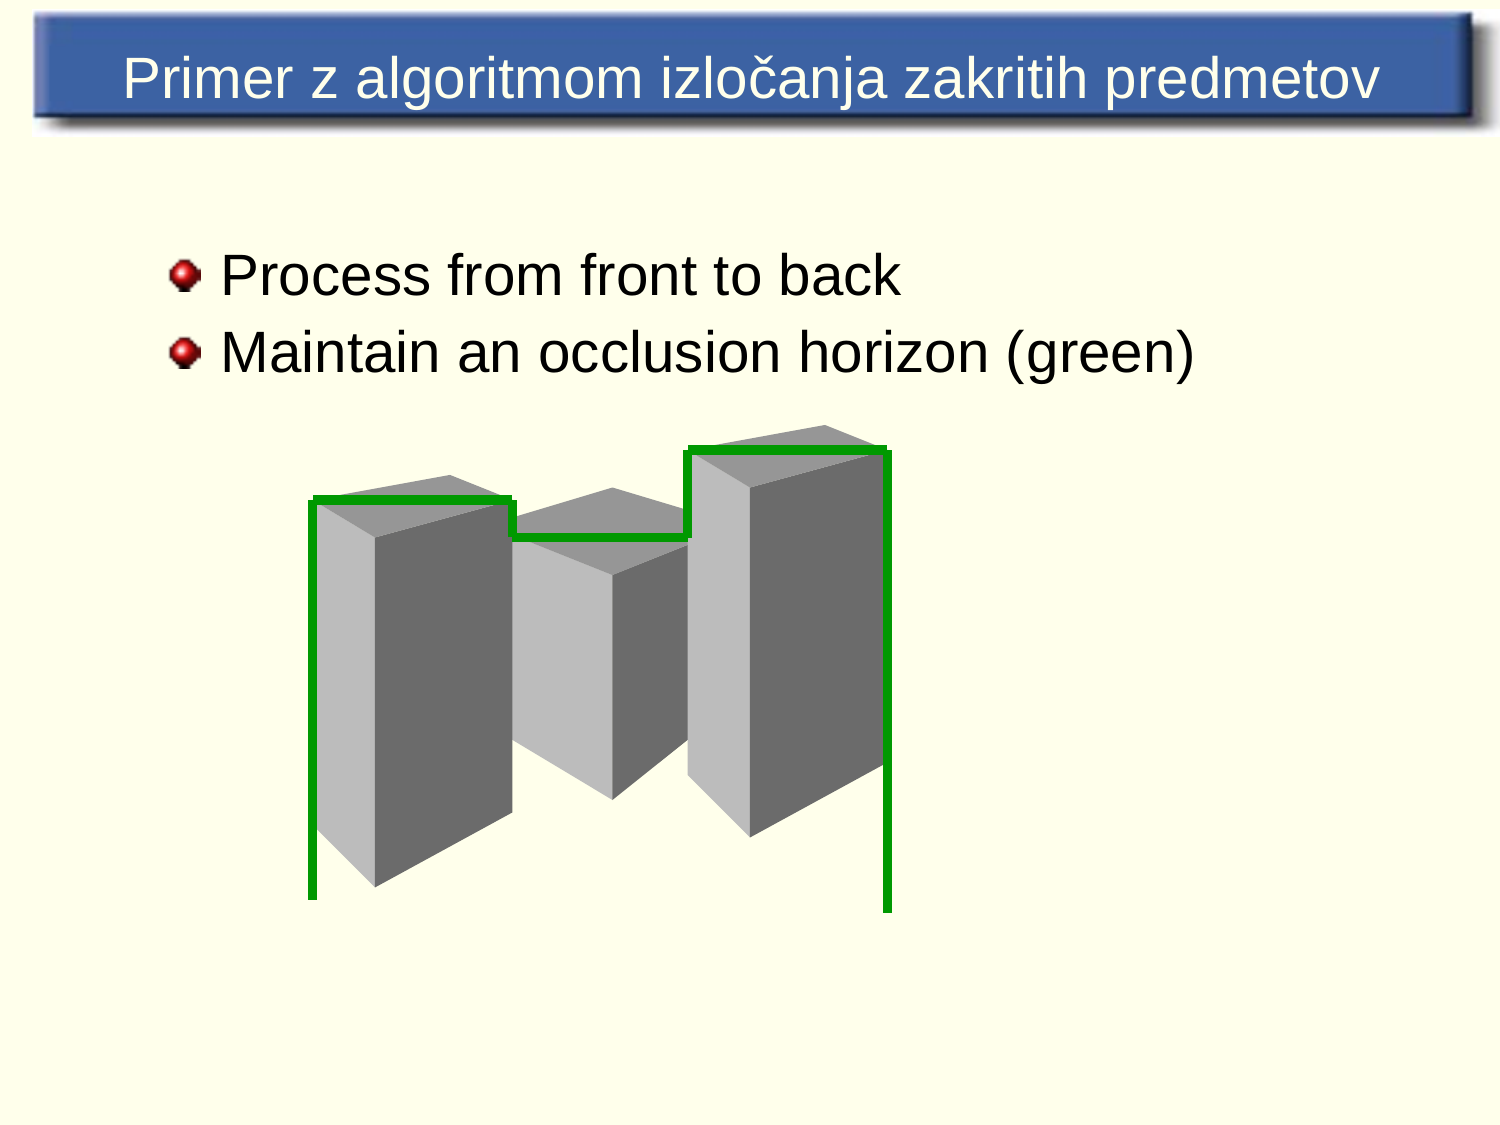

# Primer z algoritmom izločanja zakritih predmetov
Process from front to back
Maintain an occlusion horizon (green)